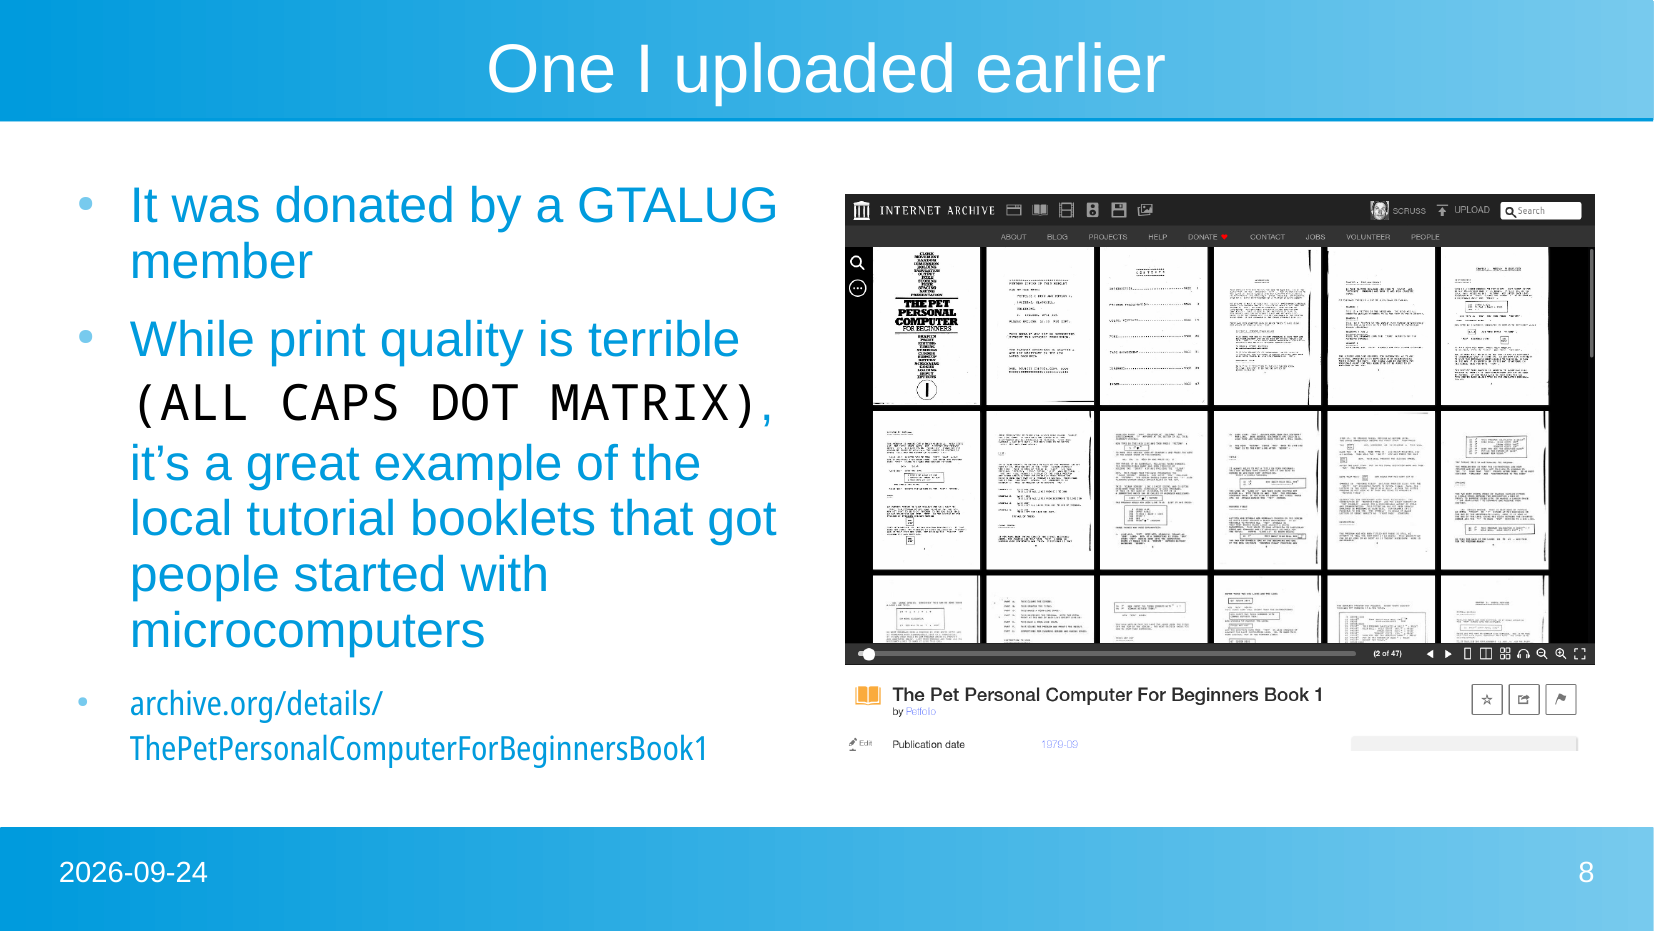

# One I uploaded earlier
It was donated by a GTALUG member
While print quality is terrible (ALL CAPS DOT MATRIX), it’s a great example of the local tutorial booklets that got people started with microcomputers
archive.org/details/ThePetPersonalComputerForBeginnersBook1
8